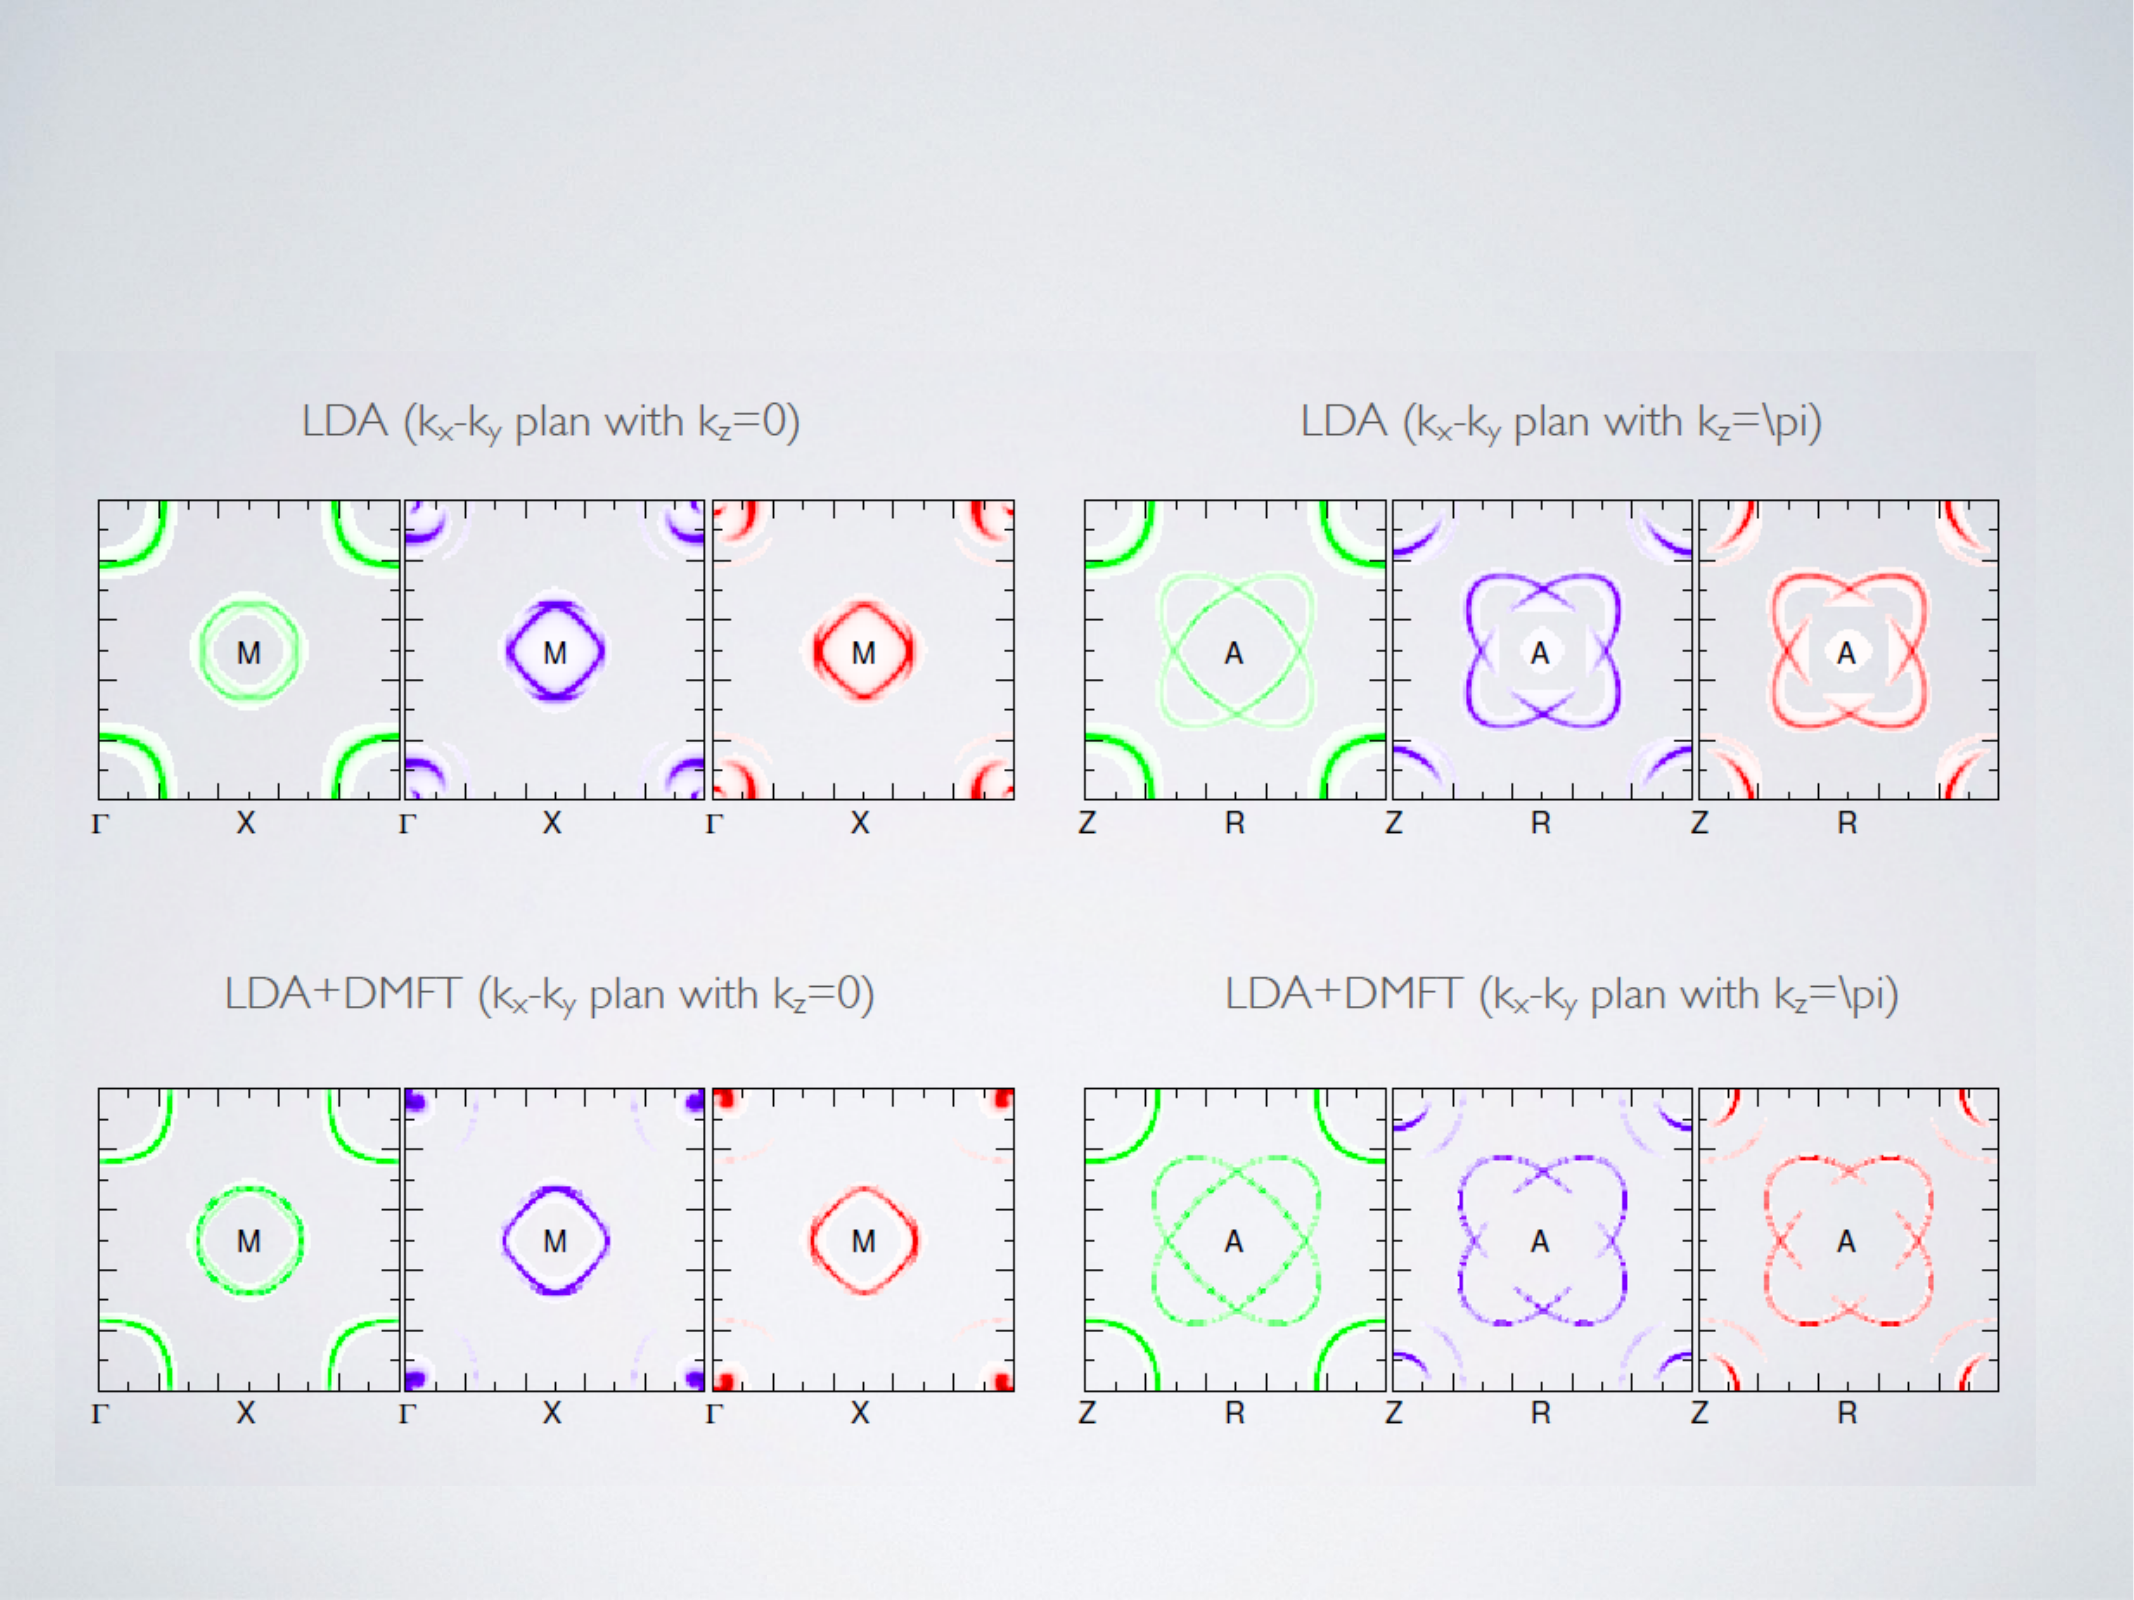

# Fe t2g character of Fermi Surfaces